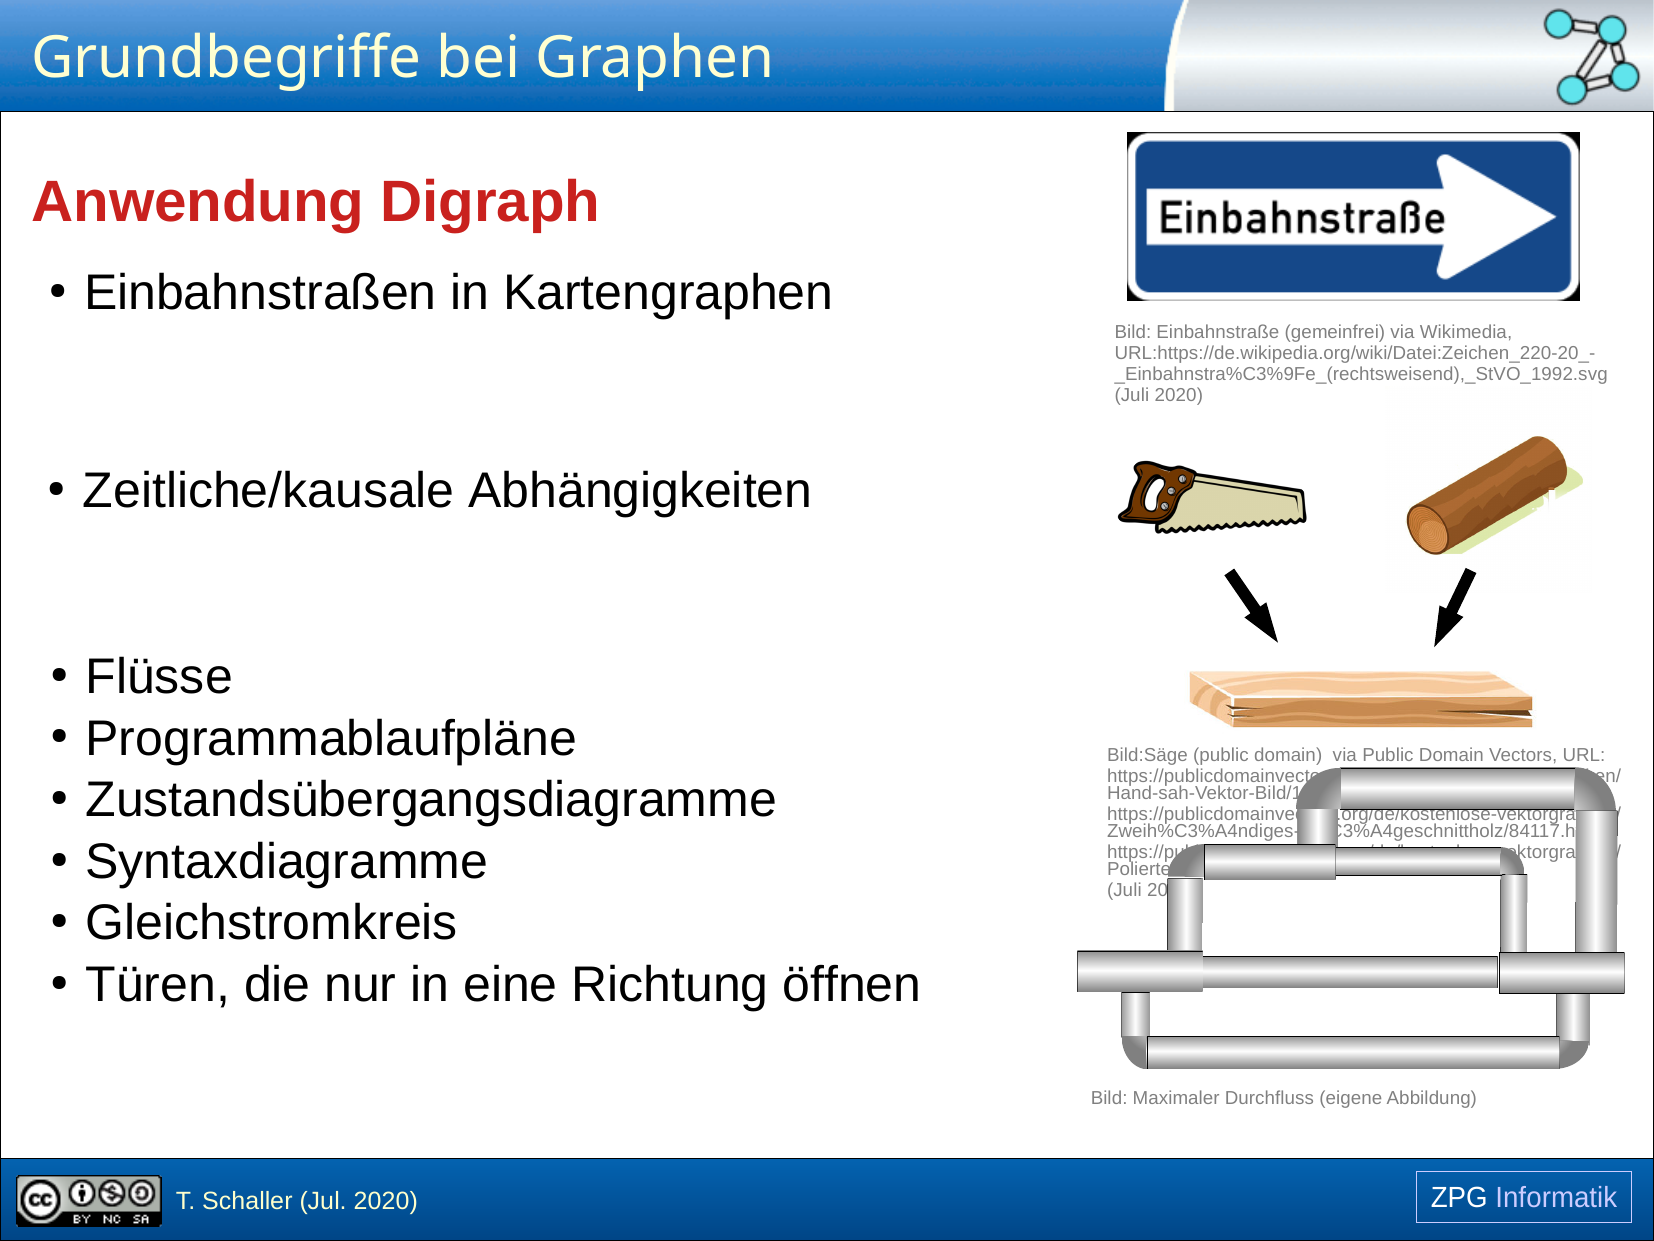

# Grundbegriffe bei Graphen
Anwendung Digraph
Einbahnstraßen in Kartengraphen
Bild: Einbahnstraße (gemeinfrei) via Wikimedia, URL:https://de.wikipedia.org/wiki/Datei:Zeichen_220-20_-_Einbahnstra%C3%9Fe_(rechtsweisend),_StVO_1992.svg (Juli 2020)
Zeitliche/kausale Abhängigkeiten
Flüsse
Programmablaufpläne
Zustandsübergangsdiagramme
Syntaxdiagramme
Gleichstromkreis
Türen, die nur in eine Richtung öffnen
Bild:Säge (public domain) via Public Domain Vectors, URL: https://publicdomainvectors.org/de/kostenlose-vektorgrafiken/Hand-sah-Vektor-Bild/11181.htmlhttps://publicdomainvectors.org/de/kostenlose-vektorgrafiken/Zweih%C3%A4ndiges-S%C3%A4geschnittholz/84117.htmlhttps://publicdomainvectors.org/de/kostenlose-vektorgrafiken/Polierten-Planken-Vektor-Bild/75766.html(Juli 2020)
Bild: Maximaler Durchfluss (eigene Abbildung)
4